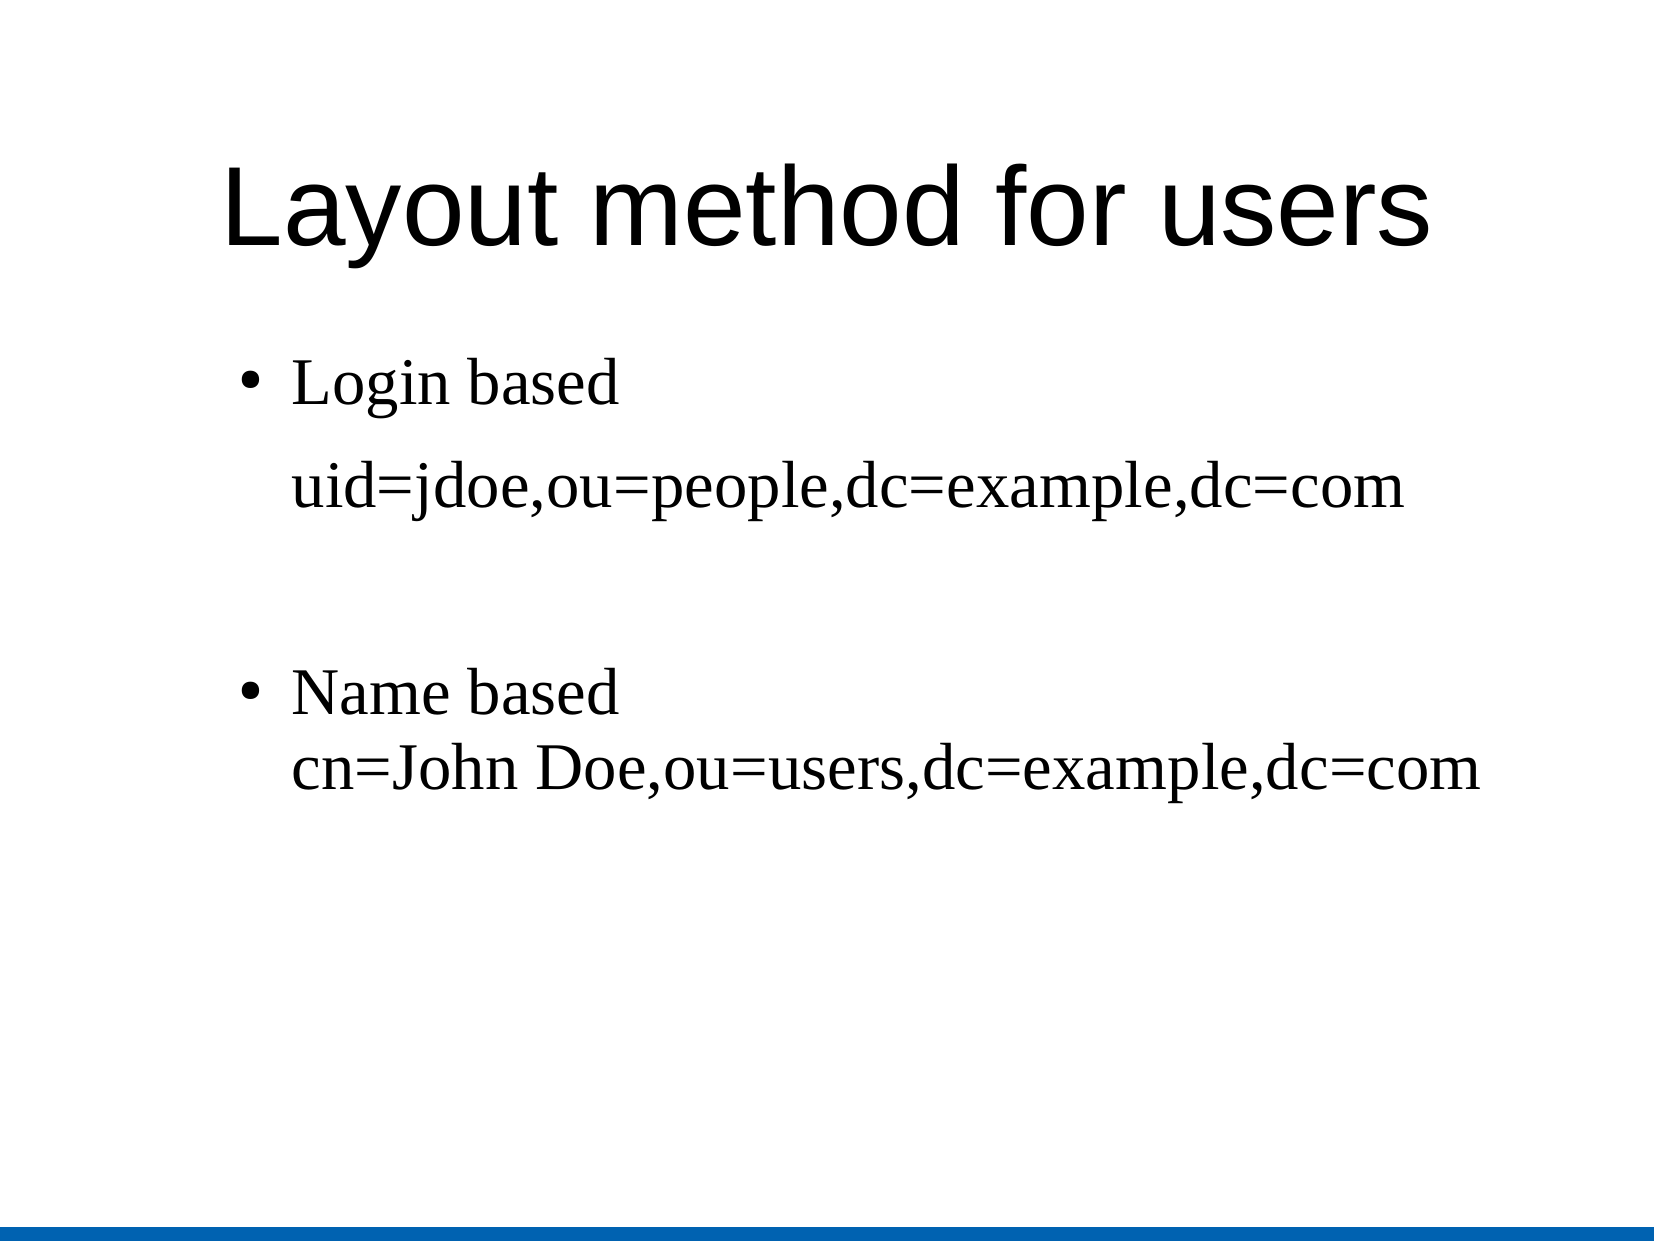

# Layout method for users
Login based
uid=jdoe,ou=people,dc=example,dc=com
Name based
cn=John Doe,ou=users,dc=example,dc=com